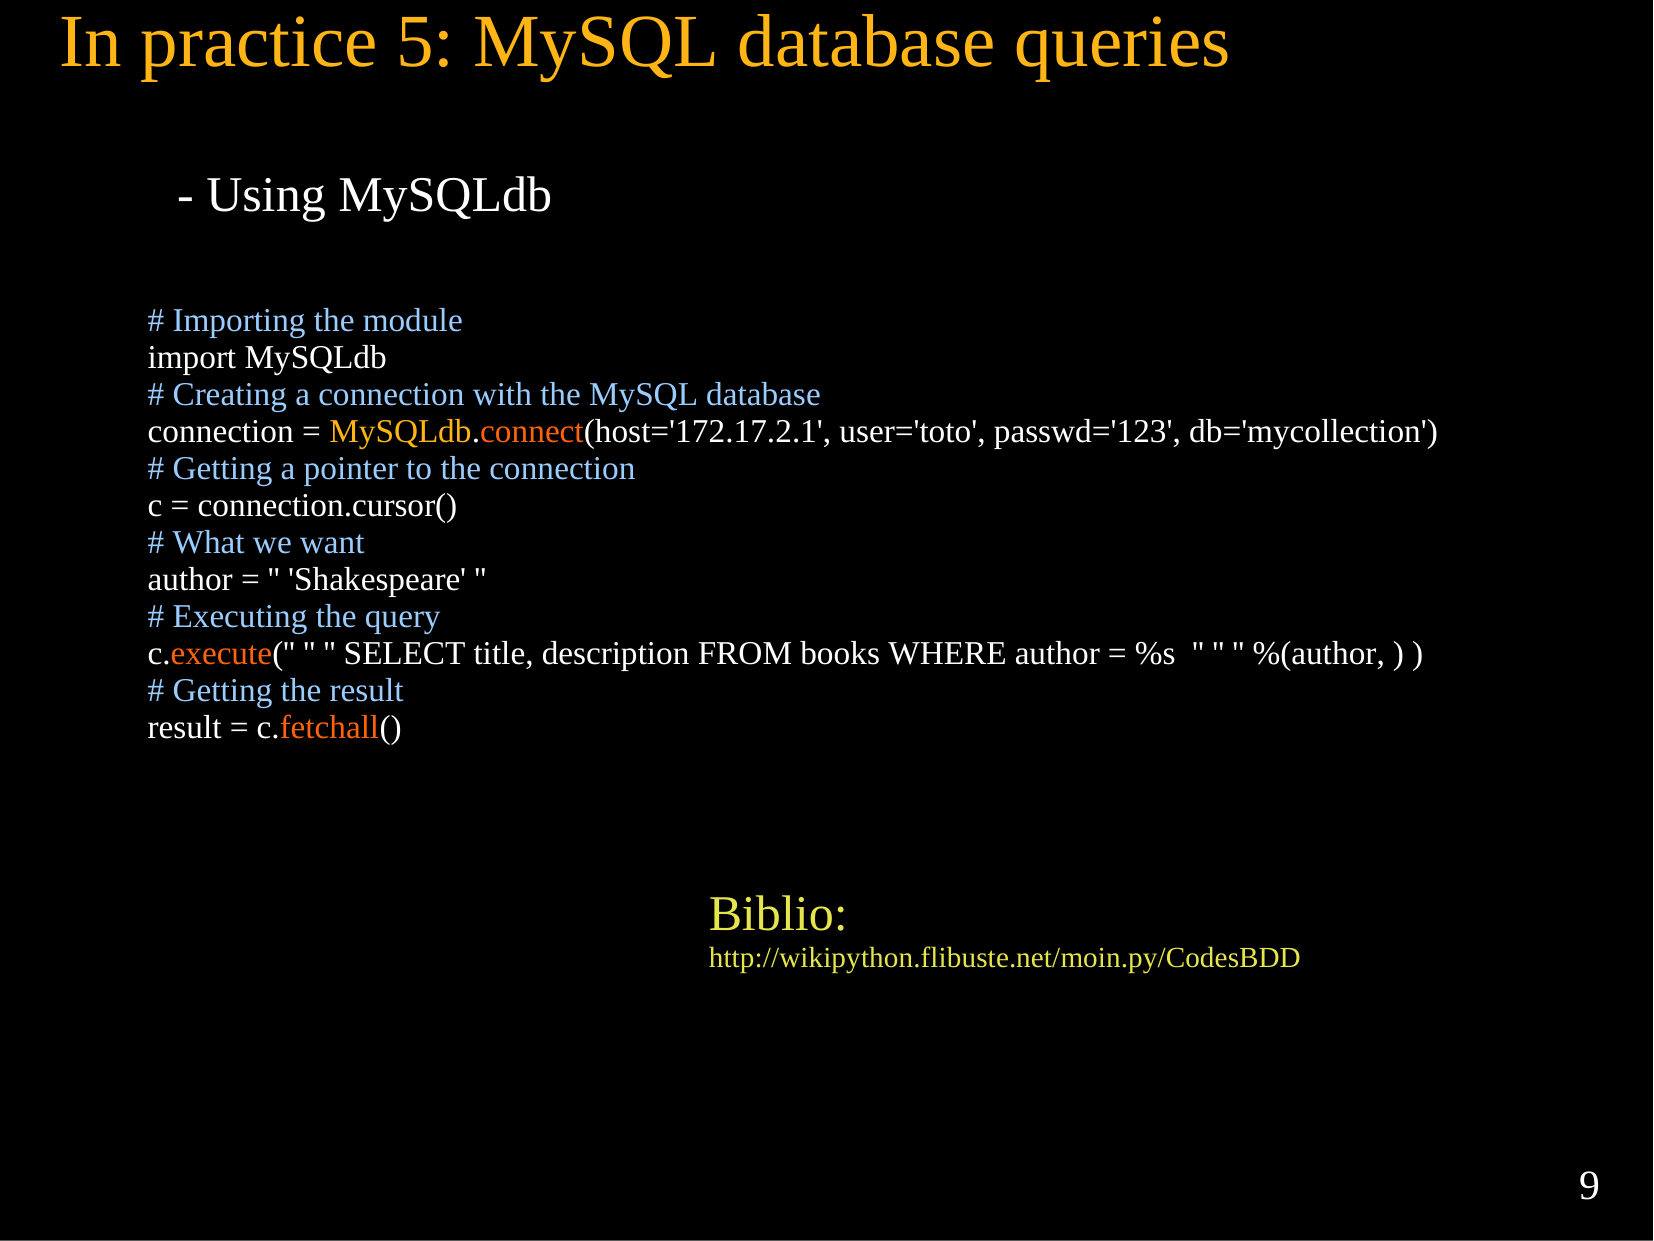

In practice 5: MySQL database queries
- Using MySQLdb
# Importing the module
import MySQLdb
# Creating a connection with the MySQL database
connection = MySQLdb.connect(host='172.17.2.1', user='toto', passwd='123', db='mycollection')
# Getting a pointer to the connection
c = connection.cursor()
# What we want
author = '' 'Shakespeare' ''
# Executing the query
c.execute('' '' '' SELECT title, description FROM books WHERE author = %s '' '' '' %(author, ) )
# Getting the result
result = c.fetchall()
Biblio:
http://wikipython.flibuste.net/moin.py/CodesBDD